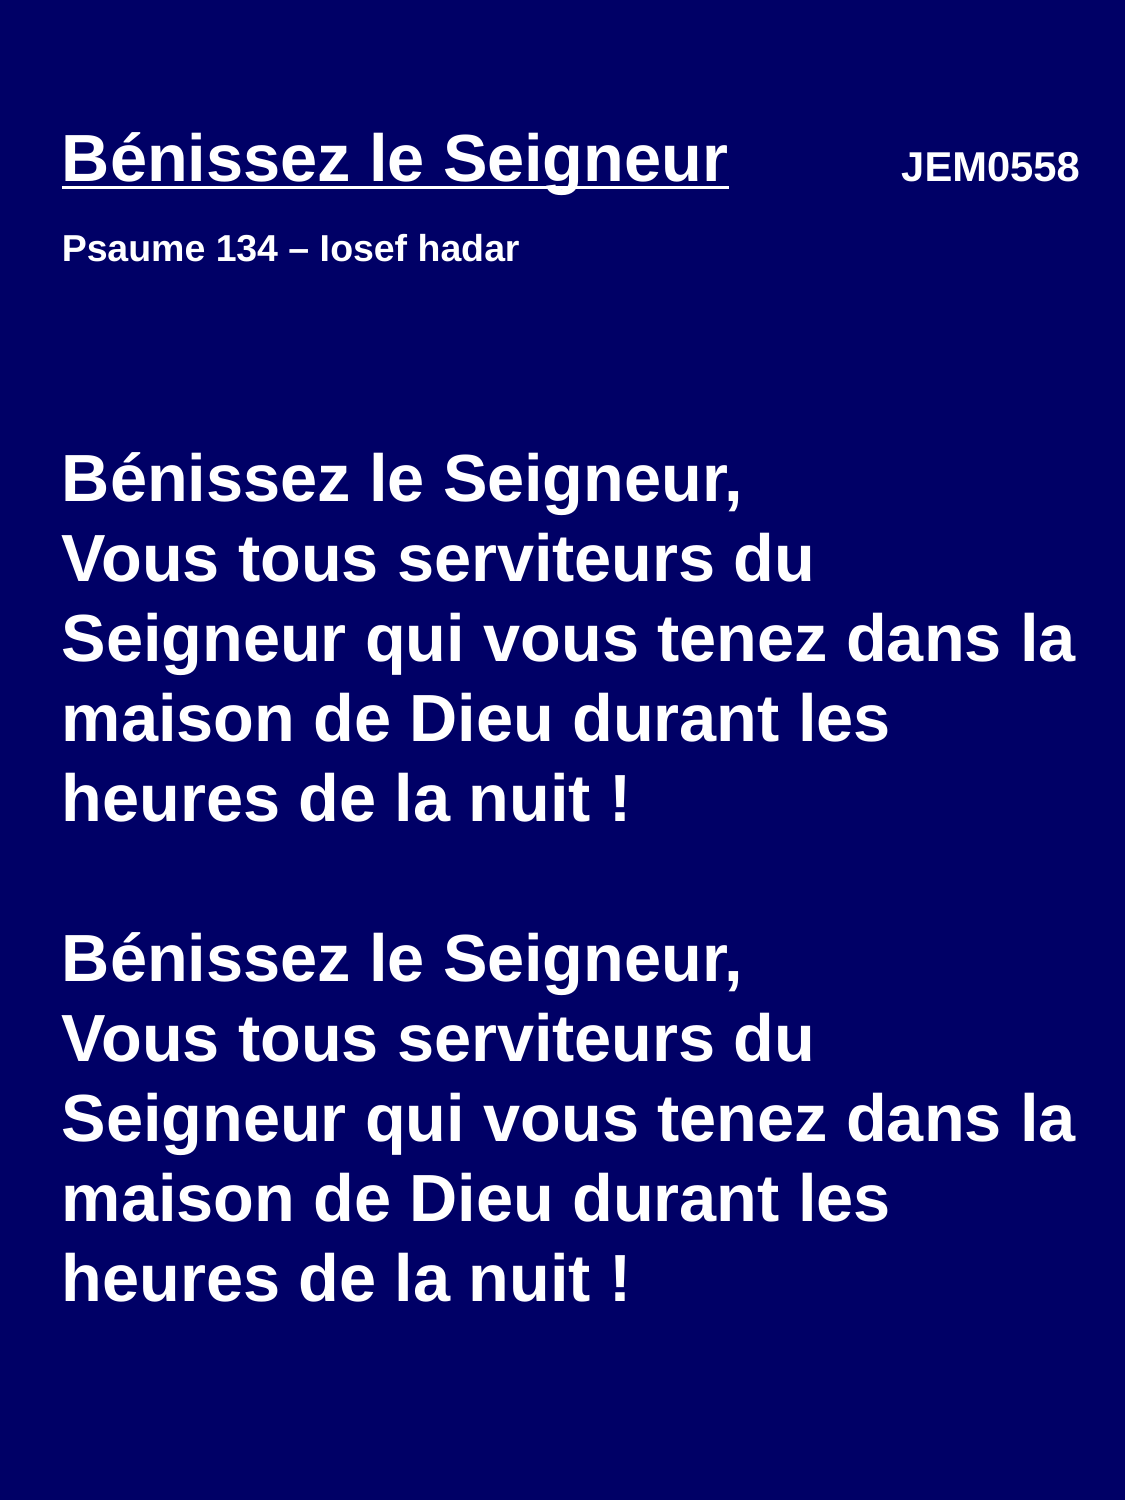

Bénissez le Seigneur JEM0558
Psaume 134 – Iosef hadar
Bénissez le Seigneur,
Vous tous serviteurs du Seigneur qui vous tenez dans la maison de Dieu durant les heures de la nuit !
Bénissez le Seigneur,
Vous tous serviteurs du Seigneur qui vous tenez dans la maison de Dieu durant les heures de la nuit !